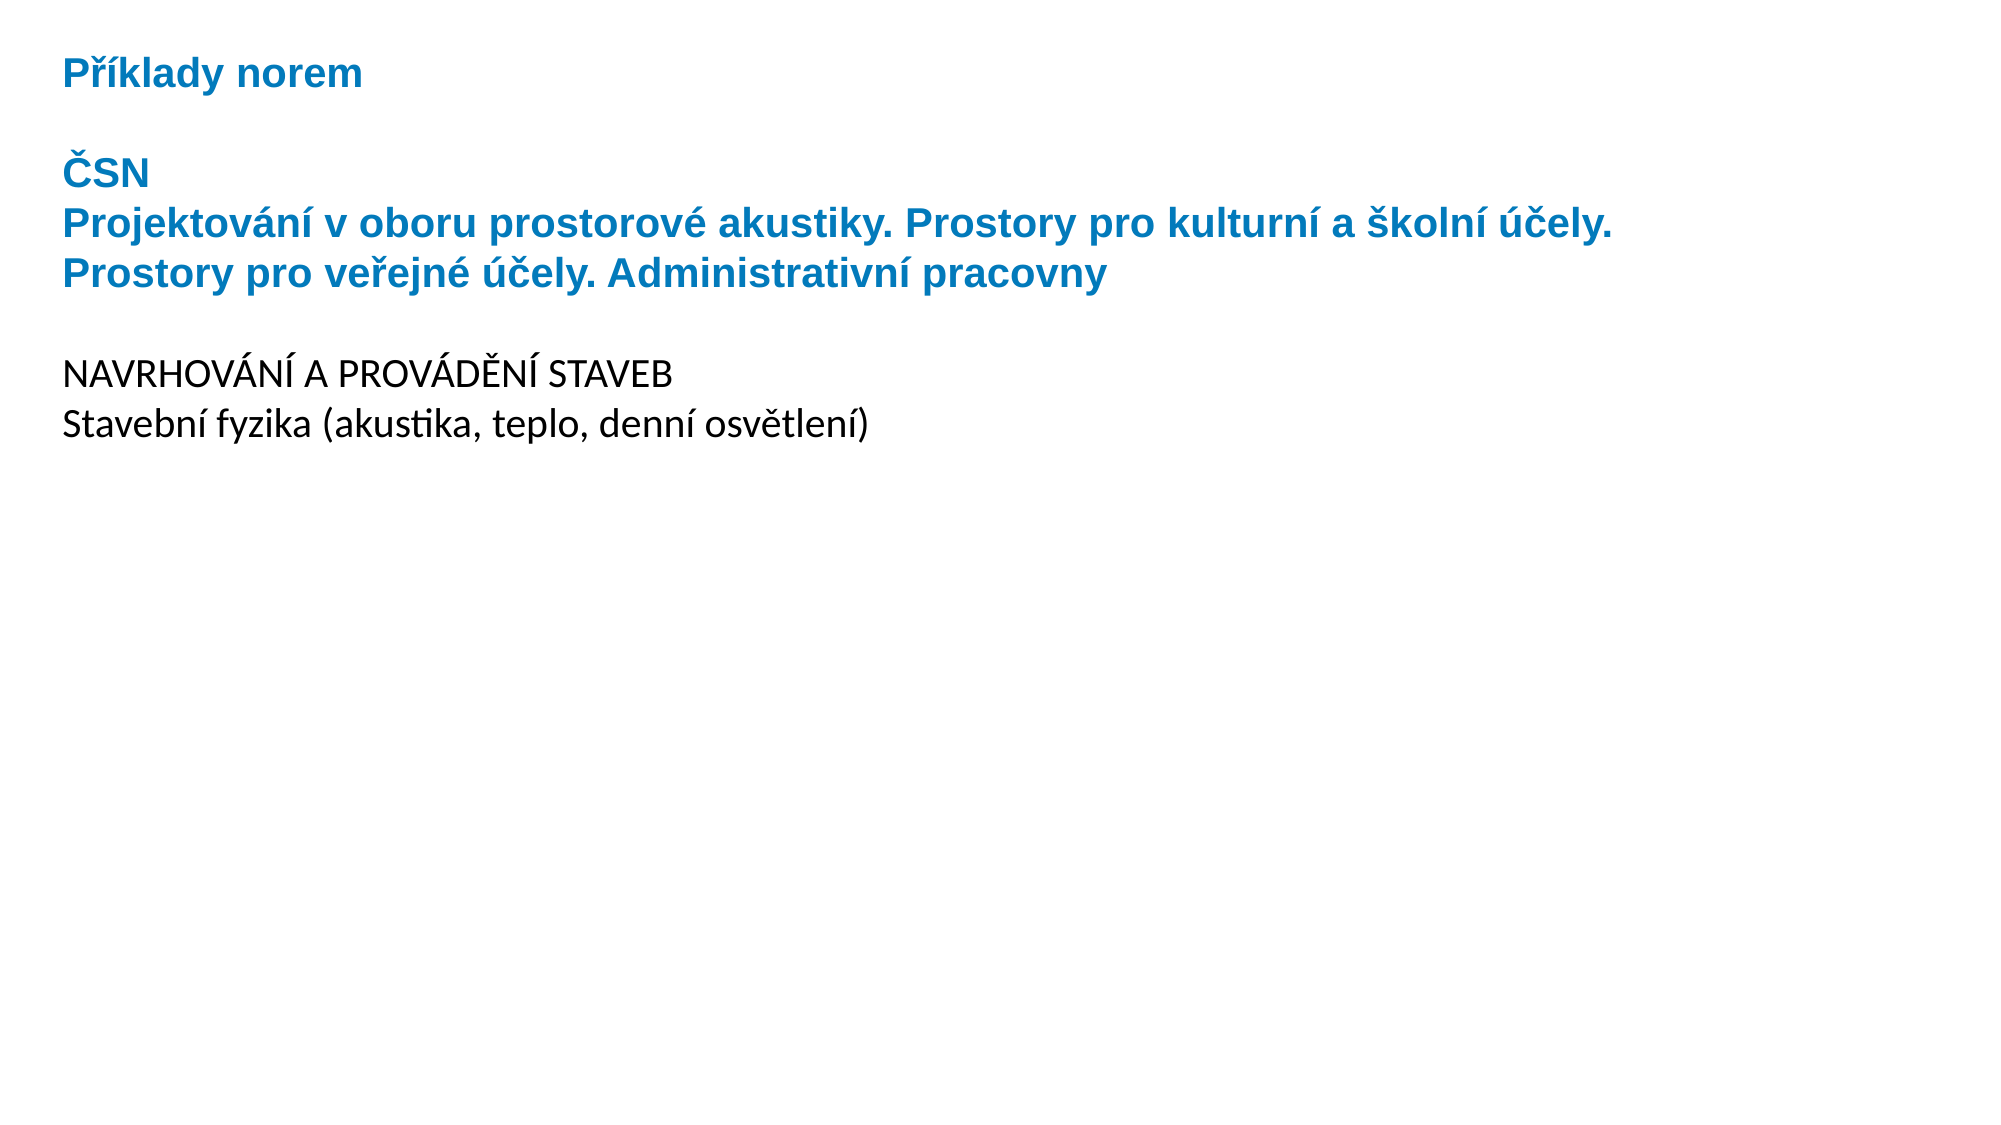

Příklady norem
ČSN
Projektování v oboru prostorové akustiky. Prostory pro kulturní a školní účely. Prostory pro veřejné účely. Administrativní pracovny
NAVRHOVÁNÍ A PROVÁDĚNÍ STAVEB
Stavební fyzika (akustika, teplo, denní osvětlení)